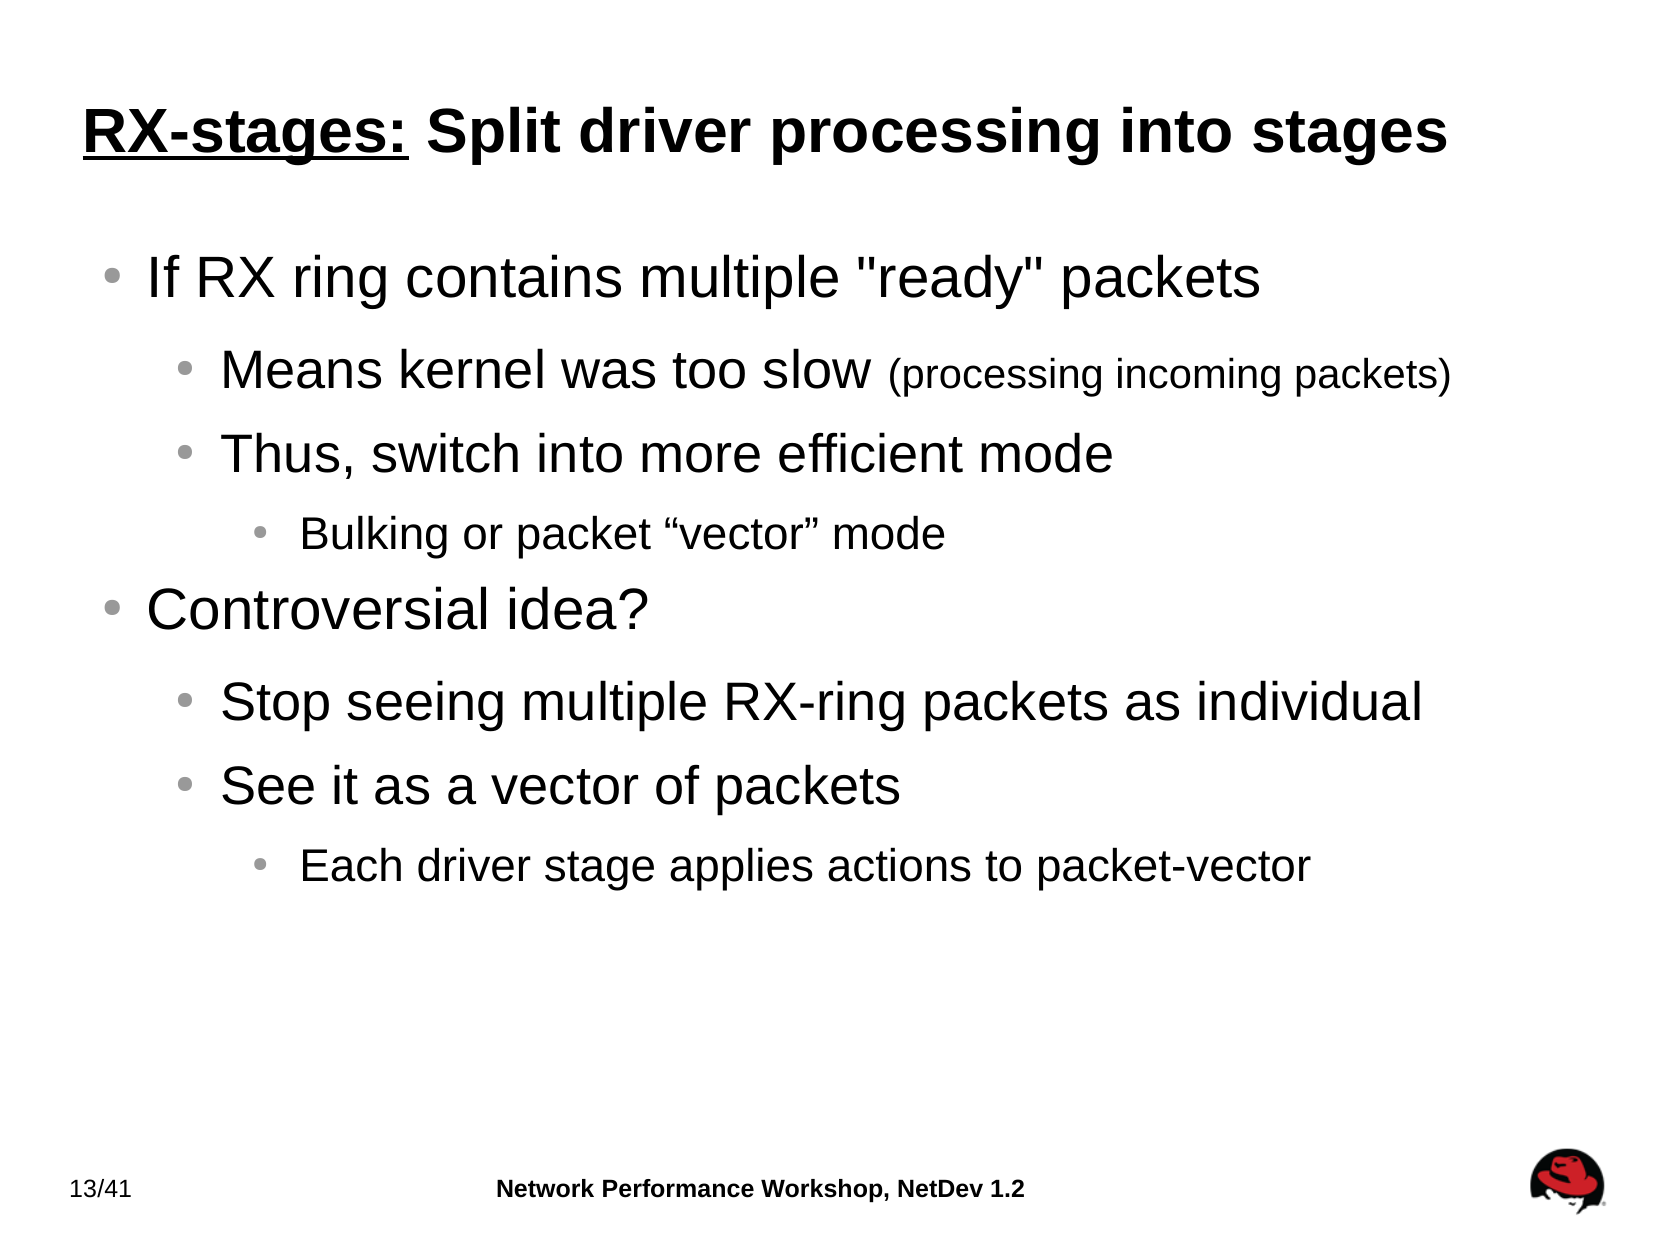

# RX-stages: Split driver processing into stages
If RX ring contains multiple "ready" packets
Means kernel was too slow (processing incoming packets)
Thus, switch into more efficient mode
Bulking or packet “vector” mode
Controversial idea?
Stop seeing multiple RX-ring packets as individual
See it as a vector of packets
Each driver stage applies actions to packet-vector